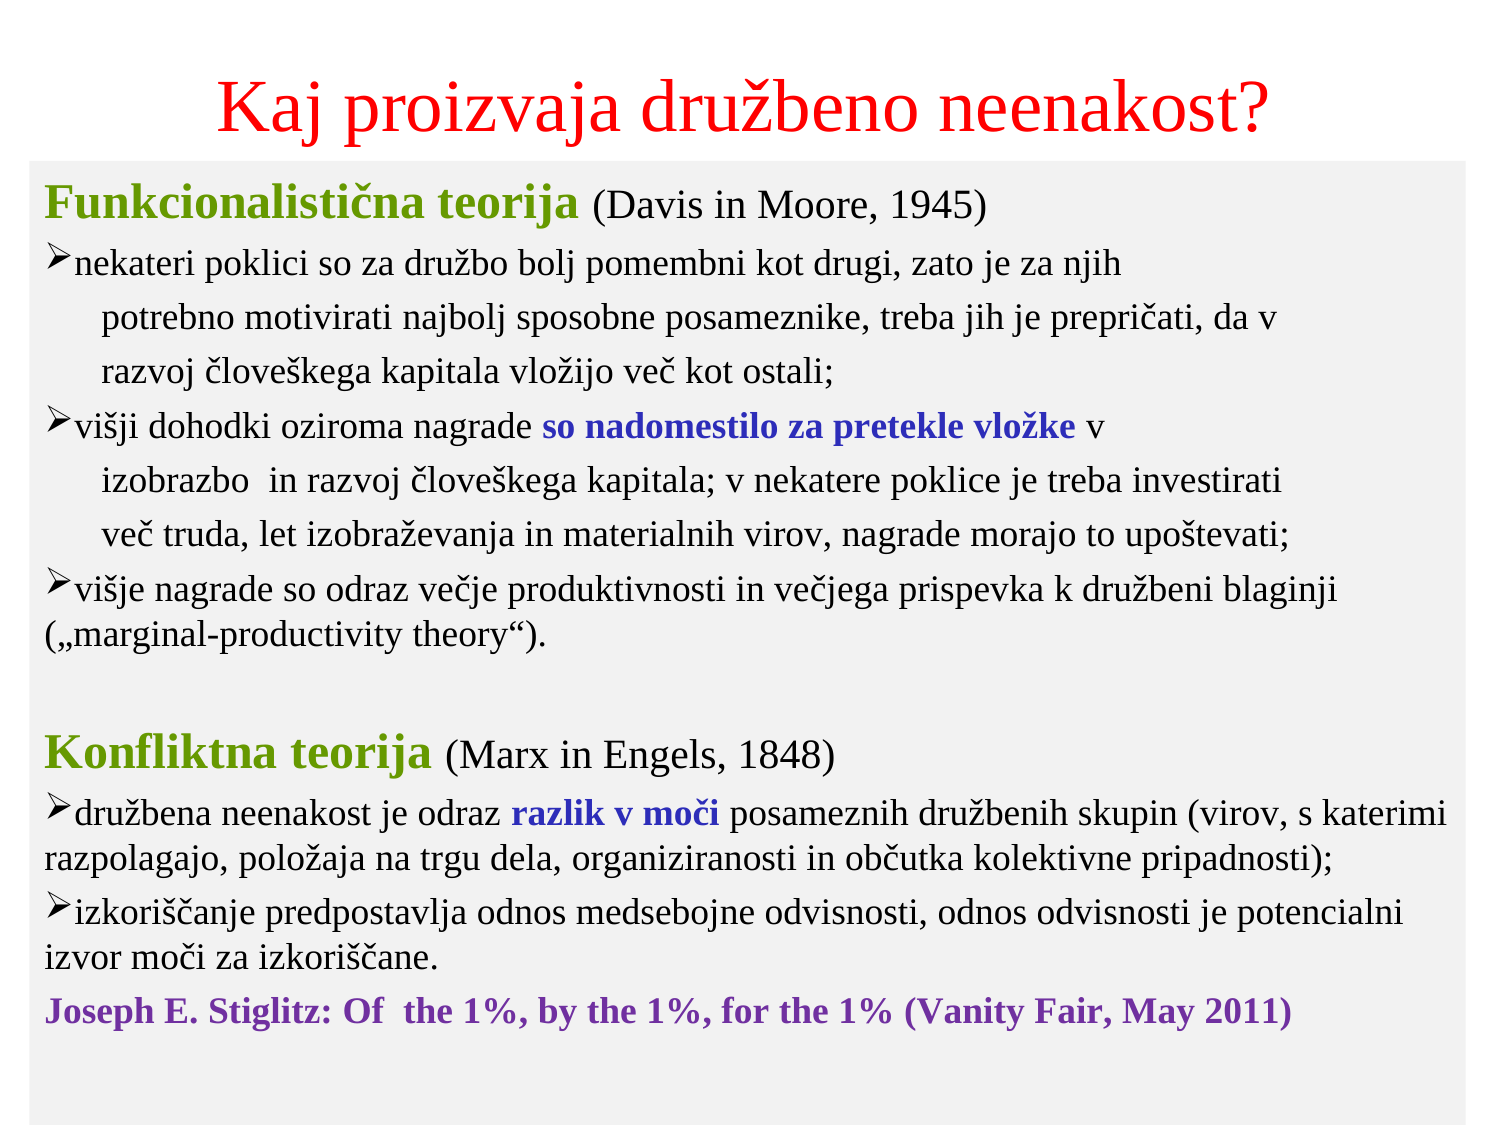

# Kaj proizvaja družbeno neenakost?
Funkcionalistična teorija (Davis in Moore, 1945)
nekateri poklici so za družbo bolj pomembni kot drugi, zato je za njih
 potrebno motivirati najbolj sposobne posameznike, treba jih je prepričati, da v
 razvoj človeškega kapitala vložijo več kot ostali;
višji dohodki oziroma nagrade so nadomestilo za pretekle vložke v
 izobrazbo in razvoj človeškega kapitala; v nekatere poklice je treba investirati
 več truda, let izobraževanja in materialnih virov, nagrade morajo to upoštevati;
višje nagrade so odraz večje produktivnosti in večjega prispevka k družbeni blaginji („marginal-productivity theory“).
Konfliktna teorija (Marx in Engels, 1848)
družbena neenakost je odraz razlik v moči posameznih družbenih skupin (virov, s katerimi razpolagajo, položaja na trgu dela, organiziranosti in občutka kolektivne pripadnosti);
izkoriščanje predpostavlja odnos medsebojne odvisnosti, odnos odvisnosti je potencialni izvor moči za izkoriščane.
Joseph E. Stiglitz: Of the 1%, by the 1%, for the 1% (Vanity Fair, May 2011)